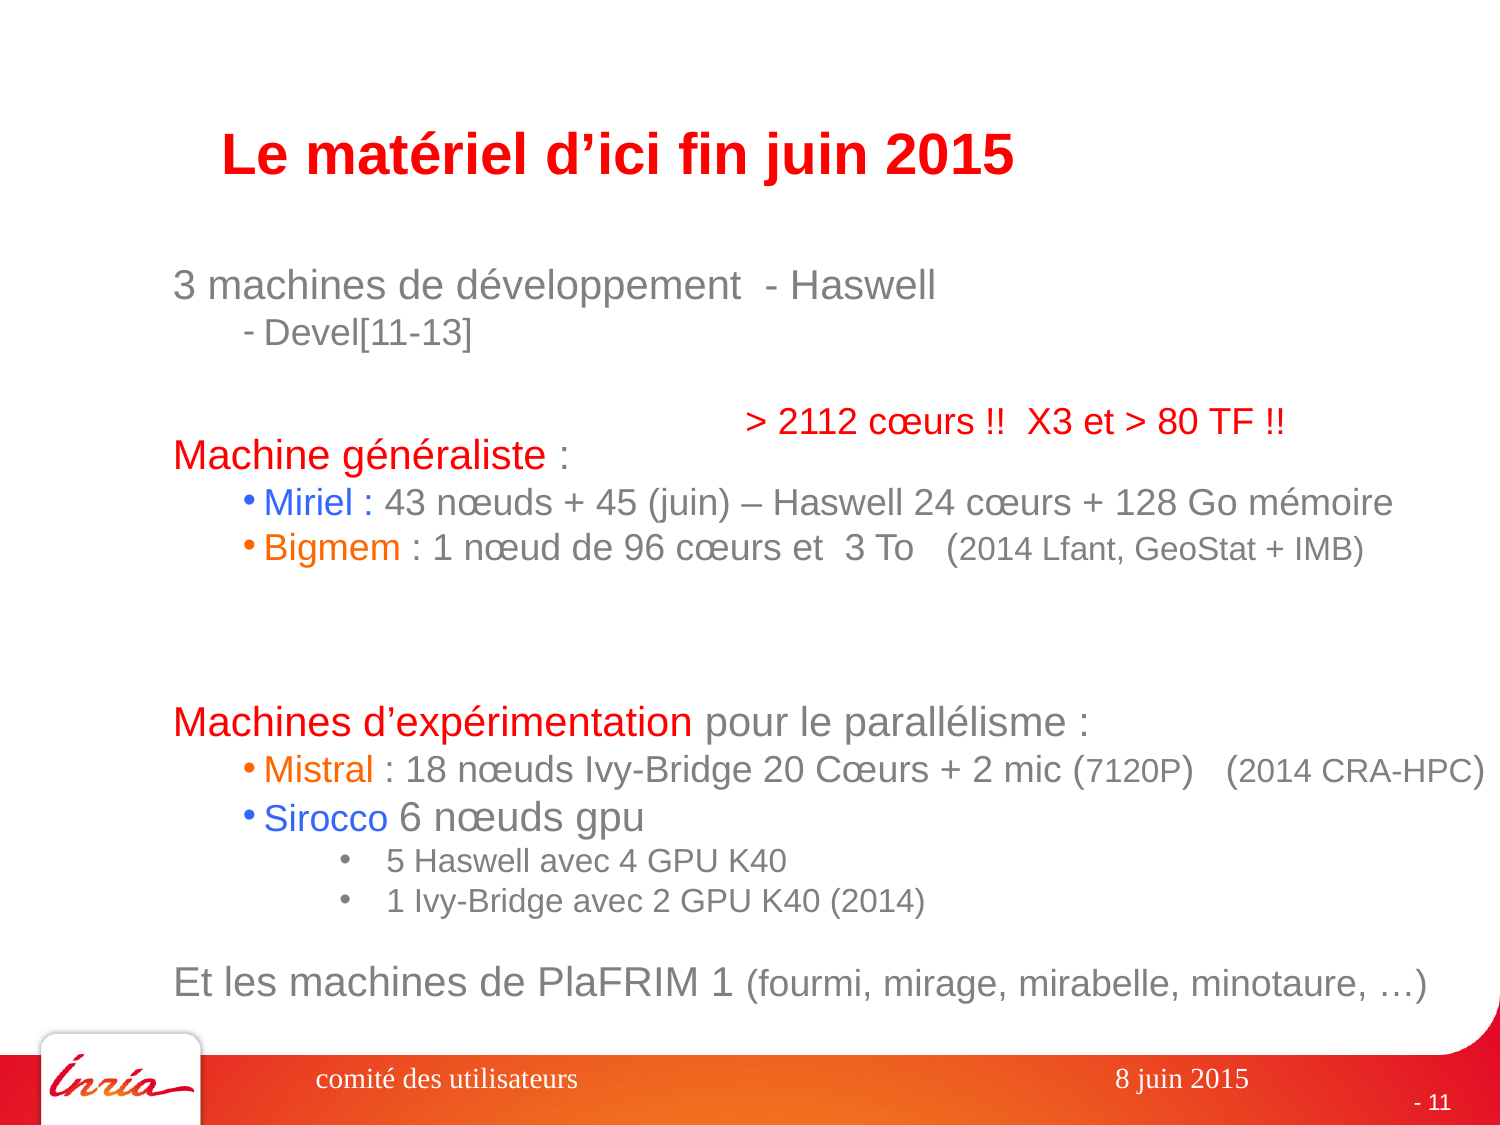

# Le matériel d’ici fin juin 2015
3 machines de développement - Haswell
Devel[11-13]
Machine généraliste :
Miriel : 43 nœuds + 45 (juin) – Haswell 24 cœurs + 128 Go mémoire
Bigmem : 1 nœud de 96 cœurs et 3 To (2014 Lfant, GeoStat + IMB)
Machines d’expérimentation pour le parallélisme :
Mistral : 18 nœuds Ivy-Bridge 20 Cœurs + 2 mic (7120P) (2014 CRA-HPC)
Sirocco 6 nœuds gpu
5 Haswell avec 4 GPU K40
1 Ivy-Bridge avec 2 GPU K40 (2014)
Et les machines de PlaFRIM 1 (fourmi, mirage, mirabelle, minotaure, …)
> 2112 cœurs !! X3 et > 80 TF !!
comité des utilisateurs
8 juin 2015
11